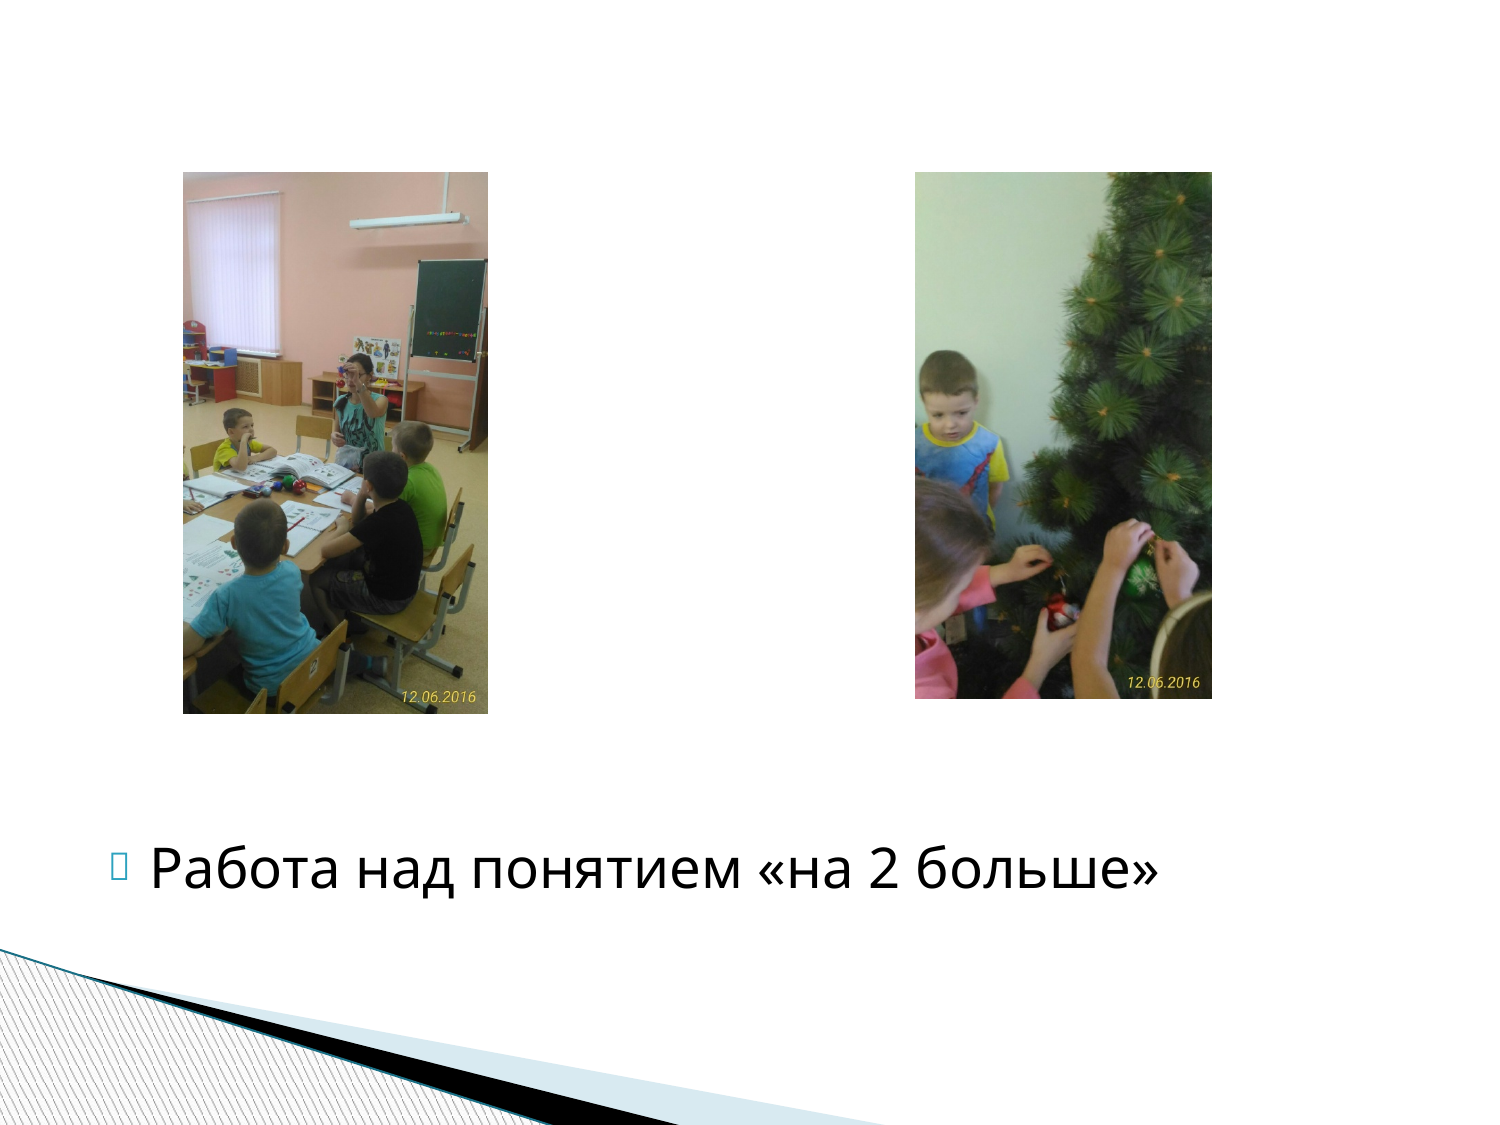

# Работа над понятием «на 2 больше»